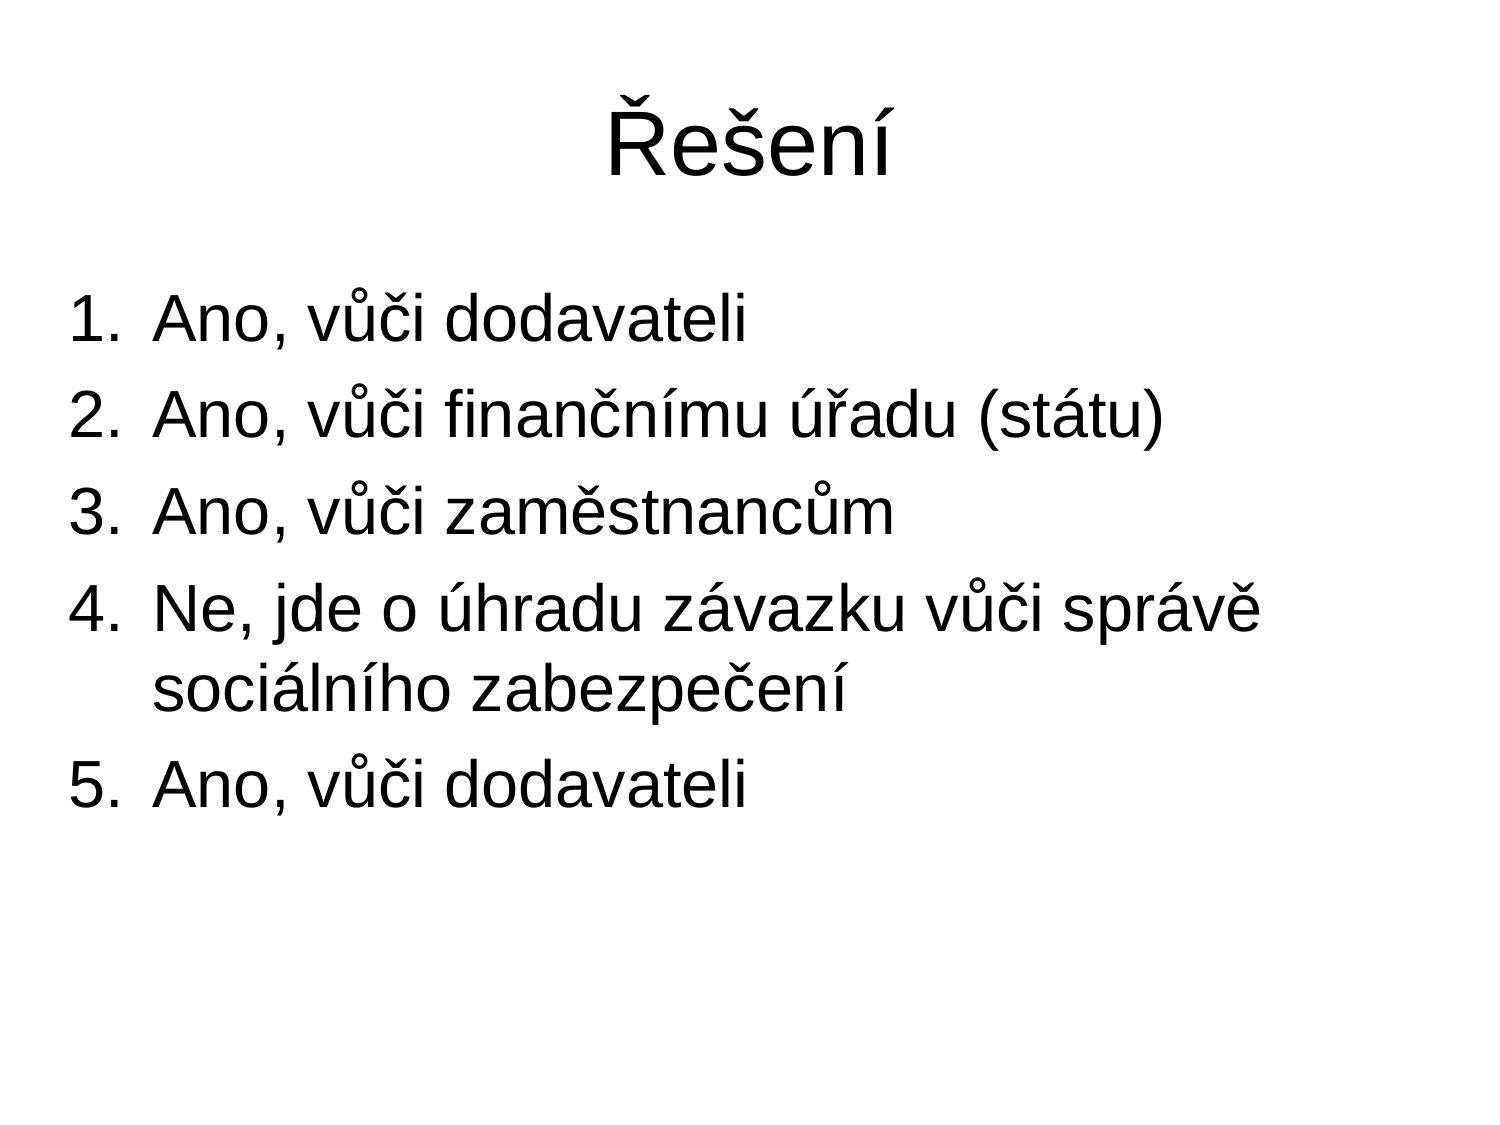

# Řešení
Ano, vůči dodavateli
Ano, vůči finančnímu úřadu (státu)
Ano, vůči zaměstnancům
Ne, jde o úhradu závazku vůči správě sociálního zabezpečení
Ano, vůči dodavateli